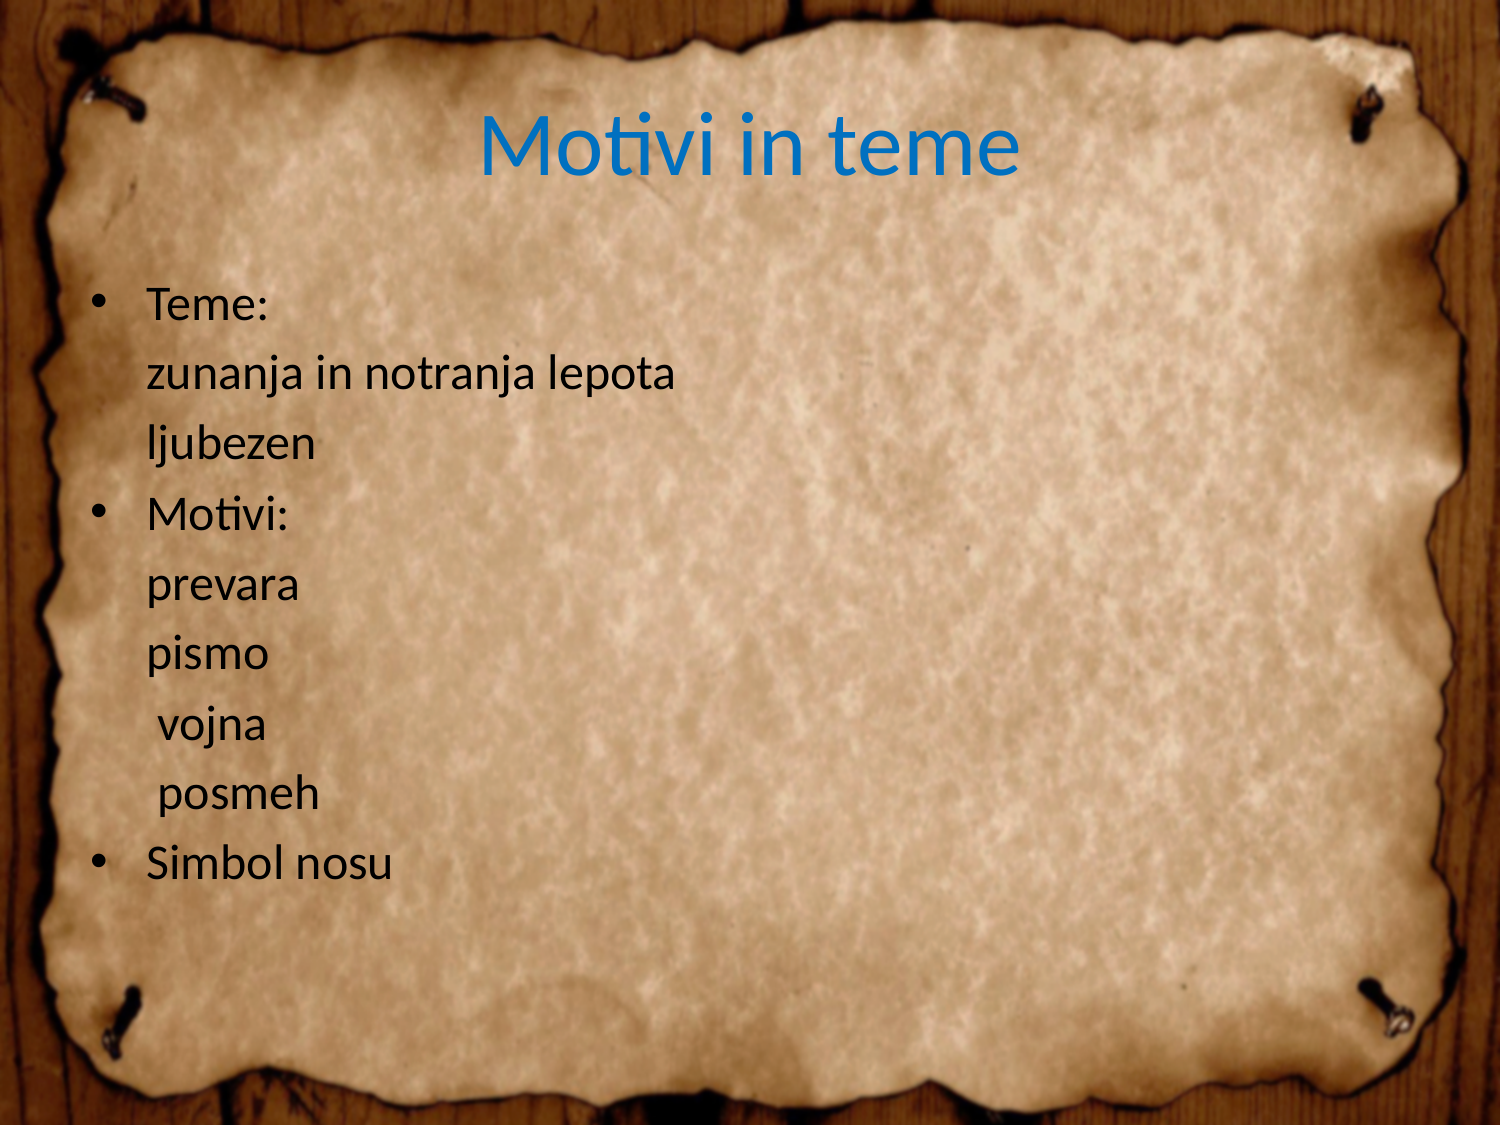

# Motivi in teme
Teme:
 zunanja in notranja lepota
 ljubezen
Motivi:
 prevara
 pismo
 vojna
 posmeh
Simbol nosu